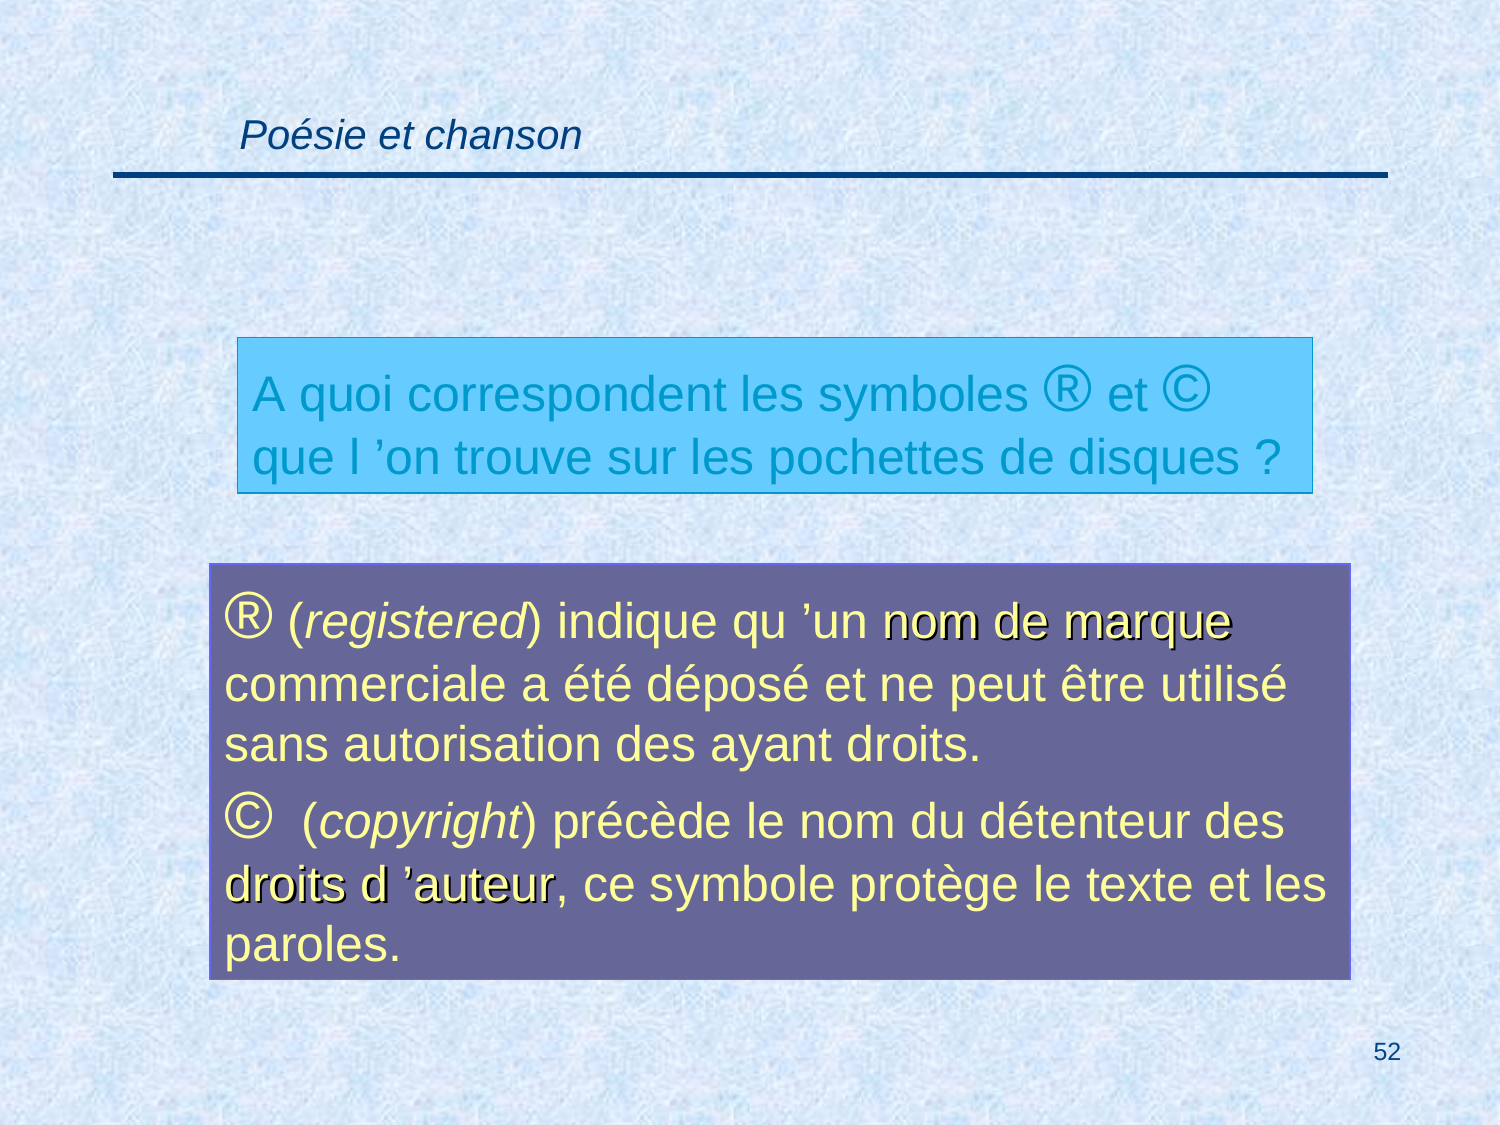

Poésie et chanson
A quoi correspondent les symboles ® et © que l ’on trouve sur les pochettes de disques ?
® (registered) indique qu ’un nom de marque commerciale a été déposé et ne peut être utilisé sans autorisation des ayant droits.
© (copyright) précède le nom du détenteur des droits d ’auteur, ce symbole protège le texte et les paroles.
52